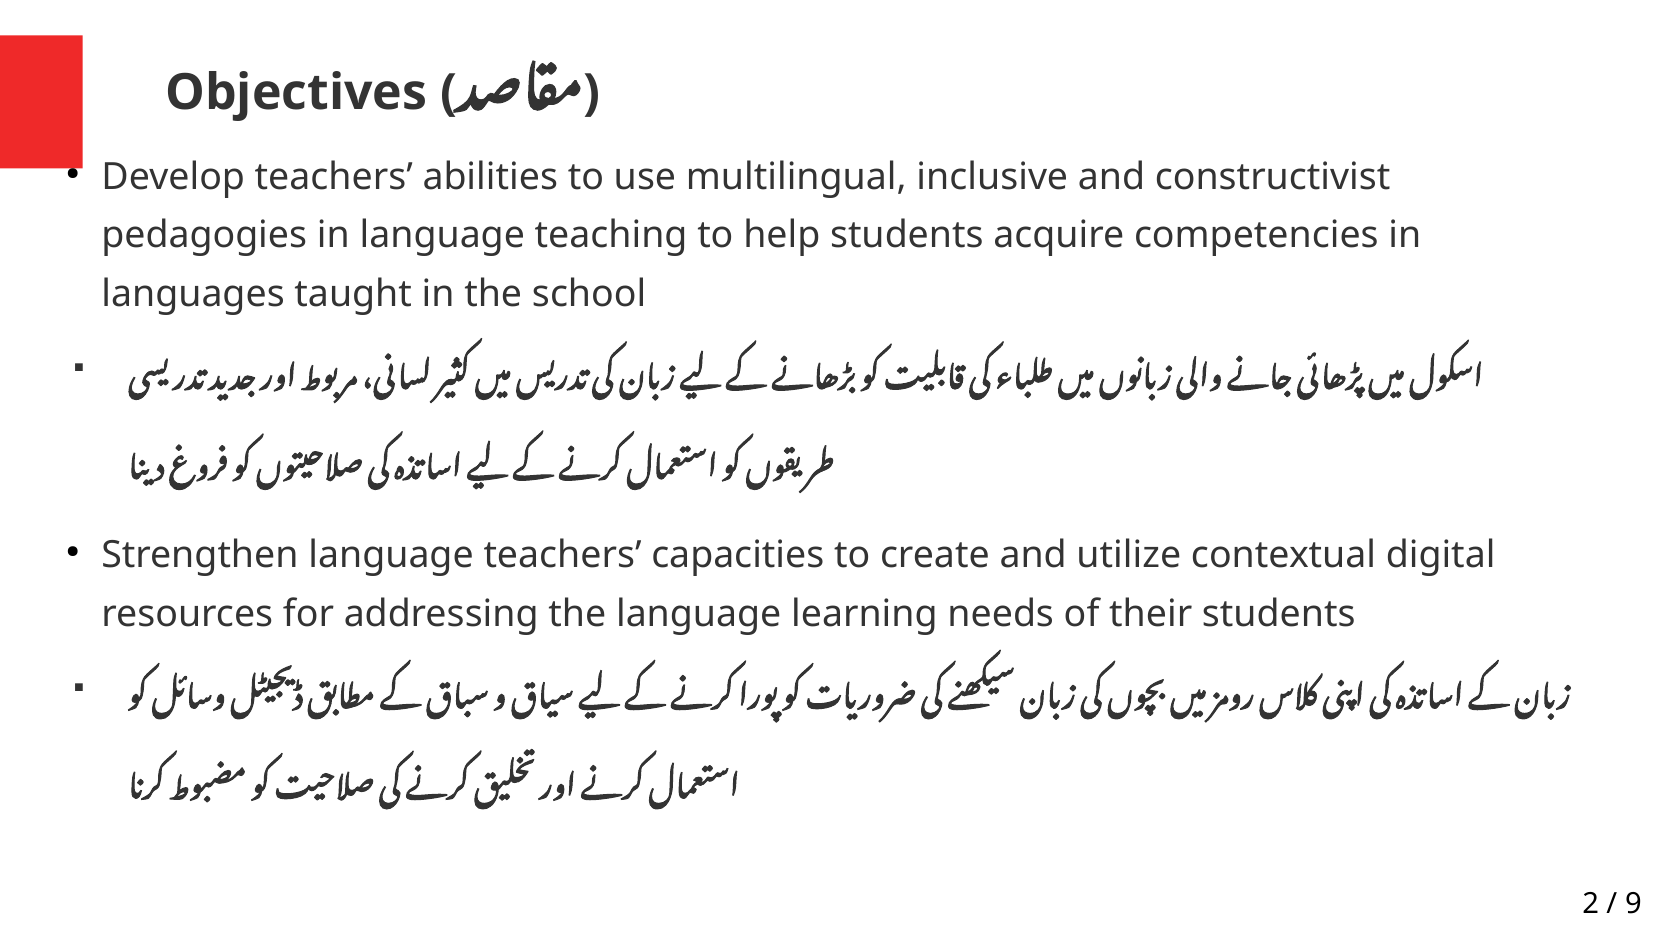

# Objectives (مقاصد)
Develop teachers’ abilities to use multilingual, inclusive and constructivist pedagogies in language teaching to help students acquire competencies in languages taught in the school
اسکول میں پڑھائی جانے والی زبانوں میں طلباء کی قابلیت کو بڑھانے کے لیے زبان کی تدریس میں کثیر لسانی، مربوط اور جدید تدریسی طریقوں کو استعمال کرنے کے لیے اساتذہ کی صلاحیتوں کو فروغ دینا
Strengthen language teachers’ capacities to create and utilize contextual digital resources for addressing the language learning needs of their students
زبان کے اساتذہ کی اپنی کلاس رومز میں بچوں کی زبان سیکھنے کی ضروریات کو پورا کرنے کے لیے سیاق و سباق کے مطابق ڈیجیٹل وسائل کو استعمال کرنے اور تخلیق کرنے کی صلاحیت کو مضبوط کرنا
2